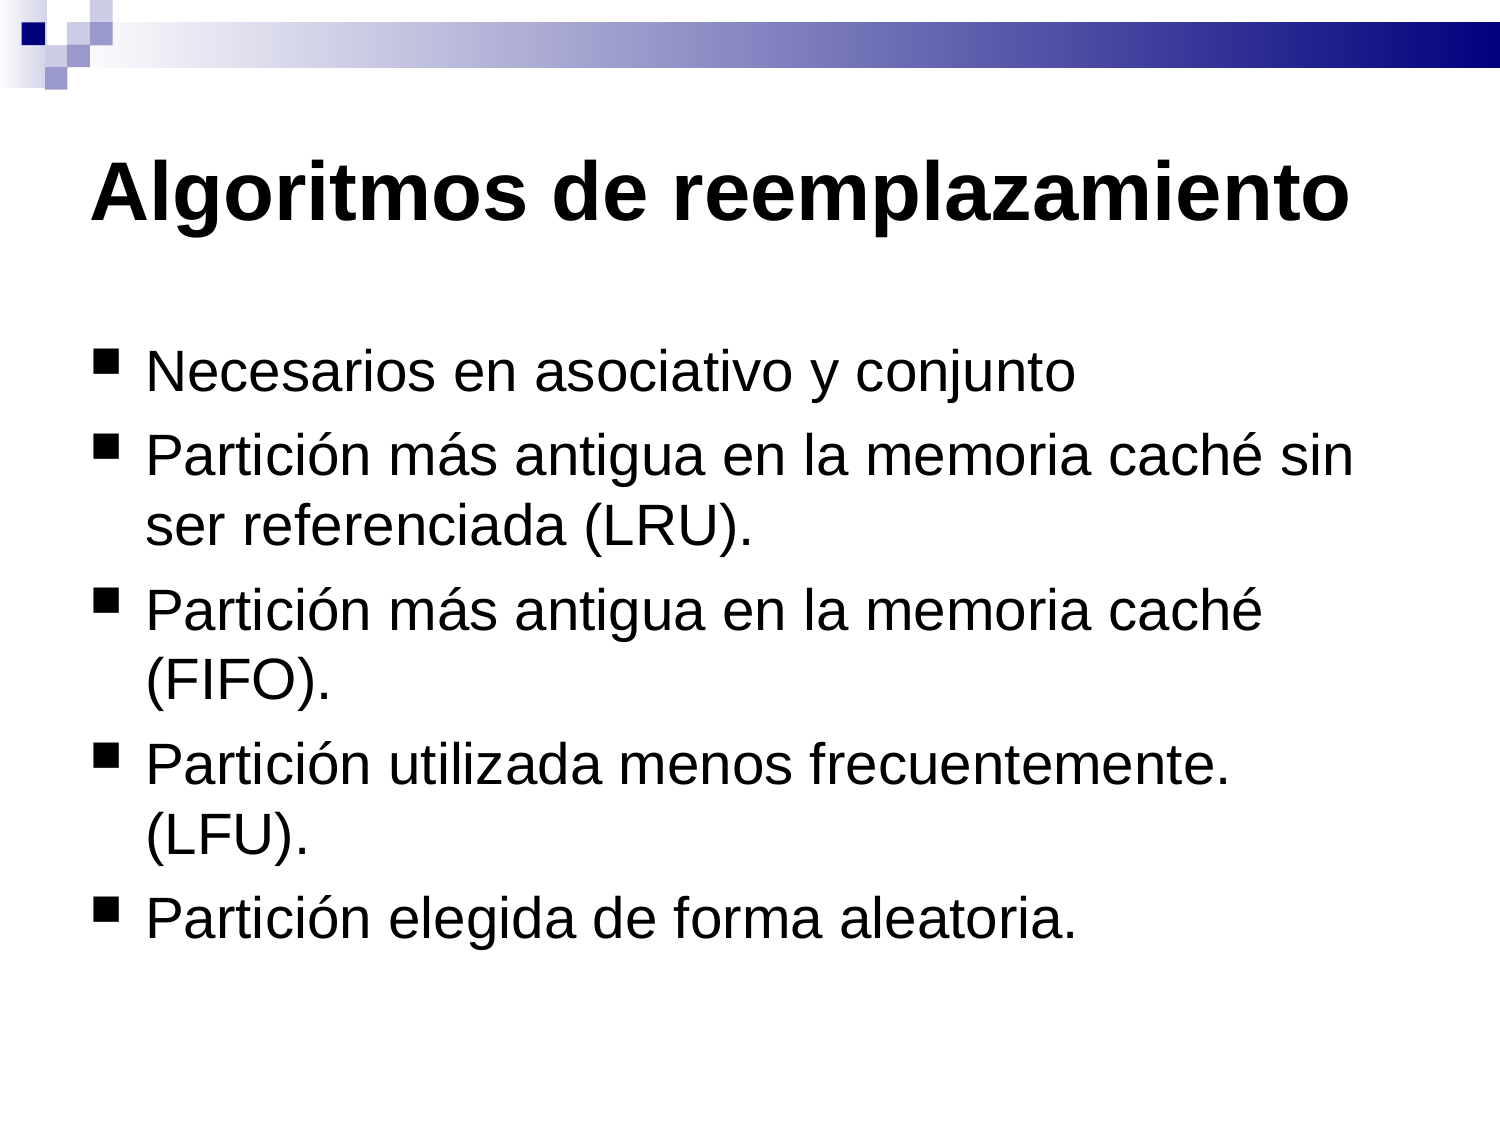

# Algoritmos de reemplazamiento
Necesarios en asociativo y conjunto
Partición más antigua en la memoria caché sin ser referenciada (LRU).
Partición más antigua en la memoria caché (FIFO).
Partición utilizada menos frecuentemente. (LFU).
Partición elegida de forma aleatoria.